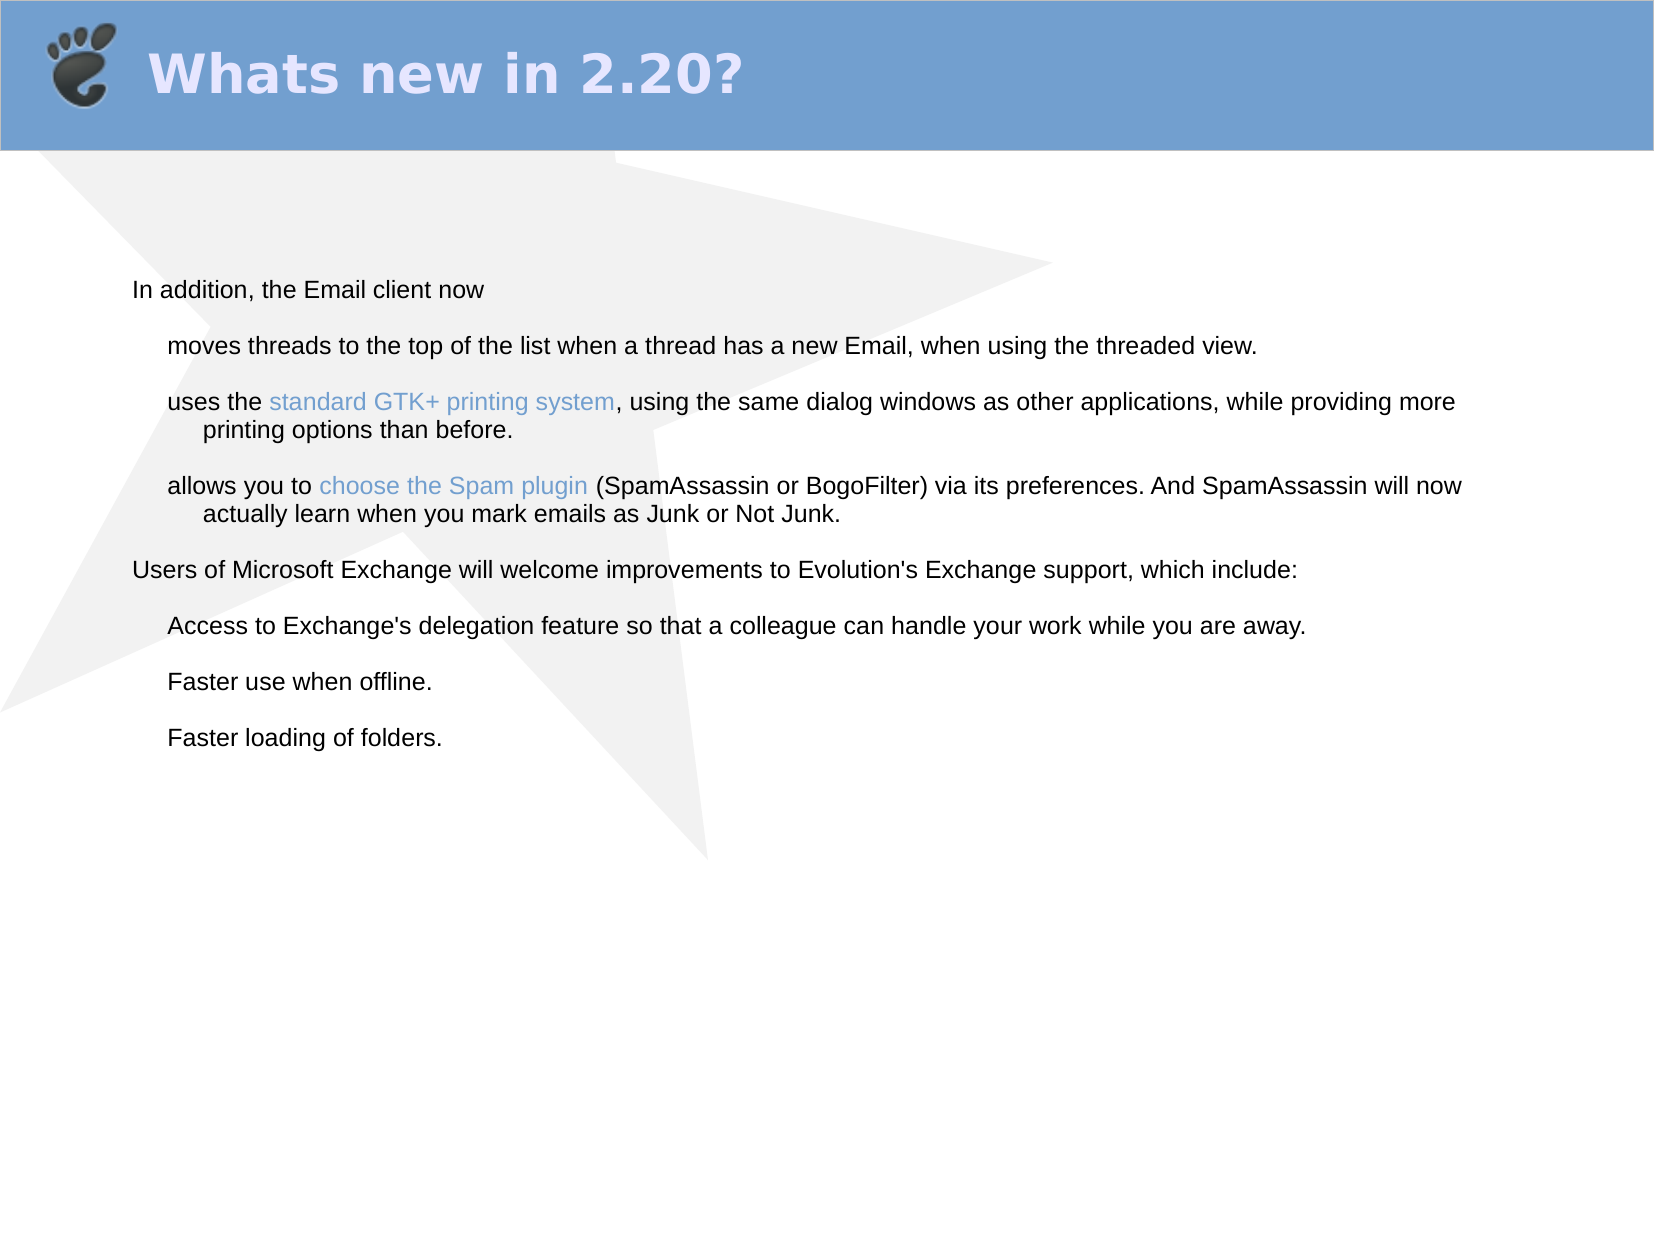

Whats new in 2.20?
#
In addition, the Email client now
moves threads to the top of the list when a thread has a new Email, when using the threaded view.
uses the standard GTK+ printing system, using the same dialog windows as other applications, while providing more printing options than before.
allows you to choose the Spam plugin (SpamAssassin or BogoFilter) via its preferences. And SpamAssassin will now actually learn when you mark emails as Junk or Not Junk.
Users of Microsoft Exchange will welcome improvements to Evolution's Exchange support, which include:
Access to Exchange's delegation feature so that a colleague can handle your work while you are away.
Faster use when offline.
Faster loading of folders.